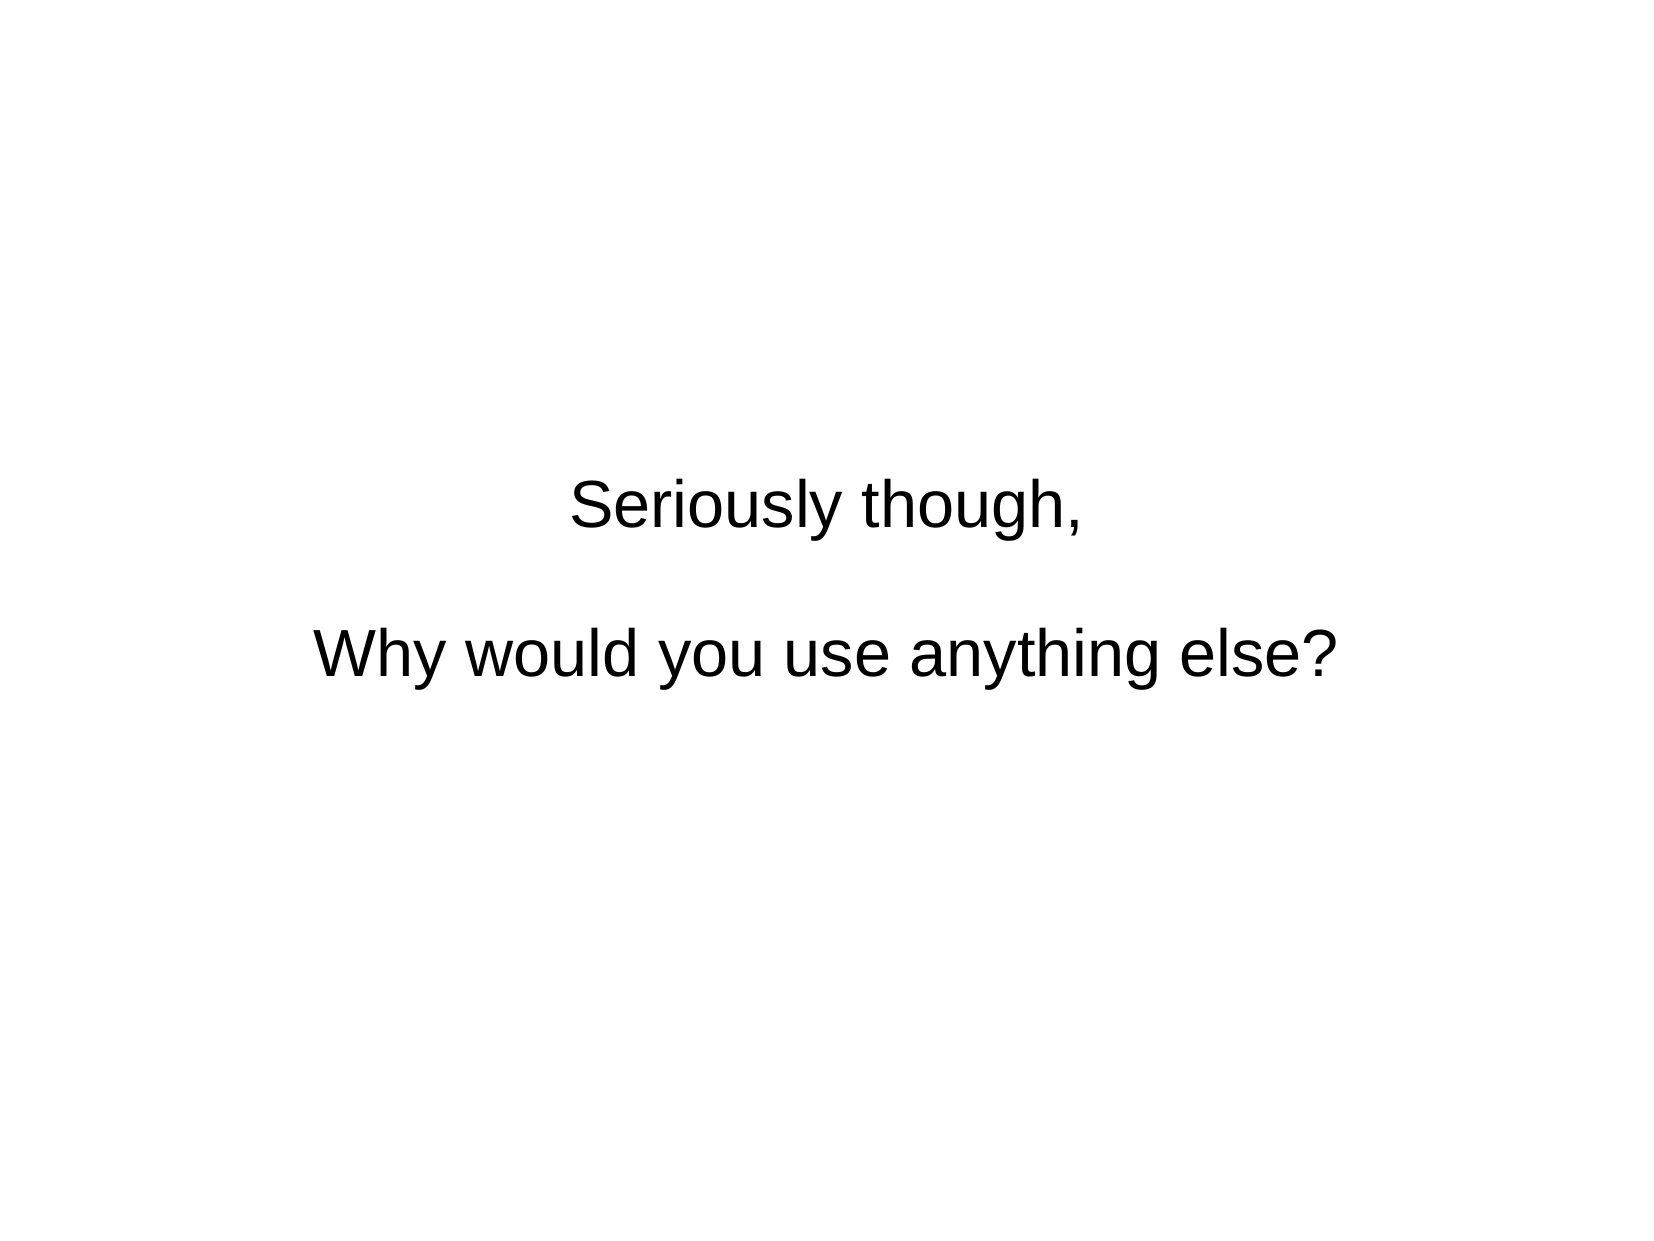

# Seriously though,
Why would you use anything else?